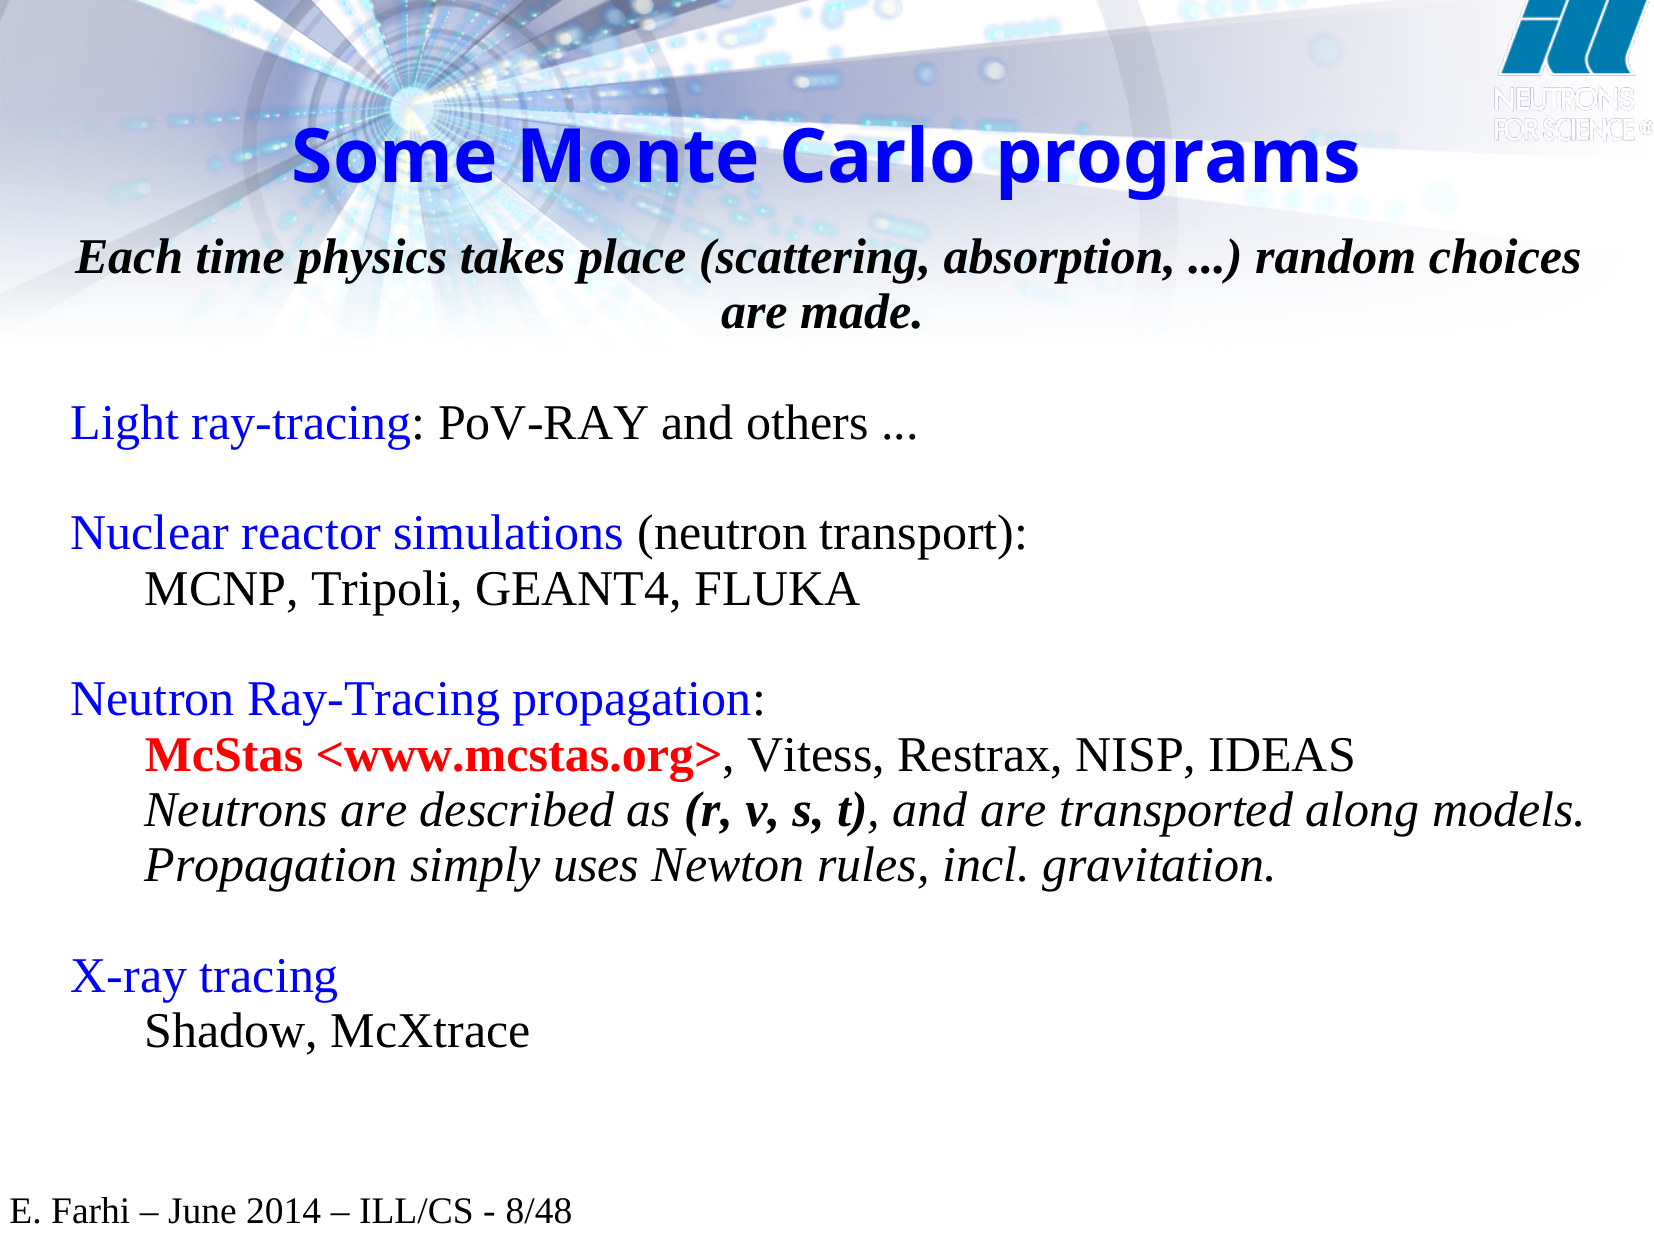

# Some Monte Carlo programs
Each time physics takes place (scattering, absorption, ...) random choices are made.
Light ray-tracing: PoV-RAY and others ...
Nuclear reactor simulations (neutron transport):
	MCNP, Tripoli, GEANT4, FLUKA
Neutron Ray-Tracing propagation:
	McStas <www.mcstas.org>, Vitess, Restrax, NISP, IDEAS
	Neutrons are described as (r, v, s, t), and are transported along models. 	Propagation simply uses Newton rules, incl. gravitation.
X-ray tracing
	Shadow, McXtrace